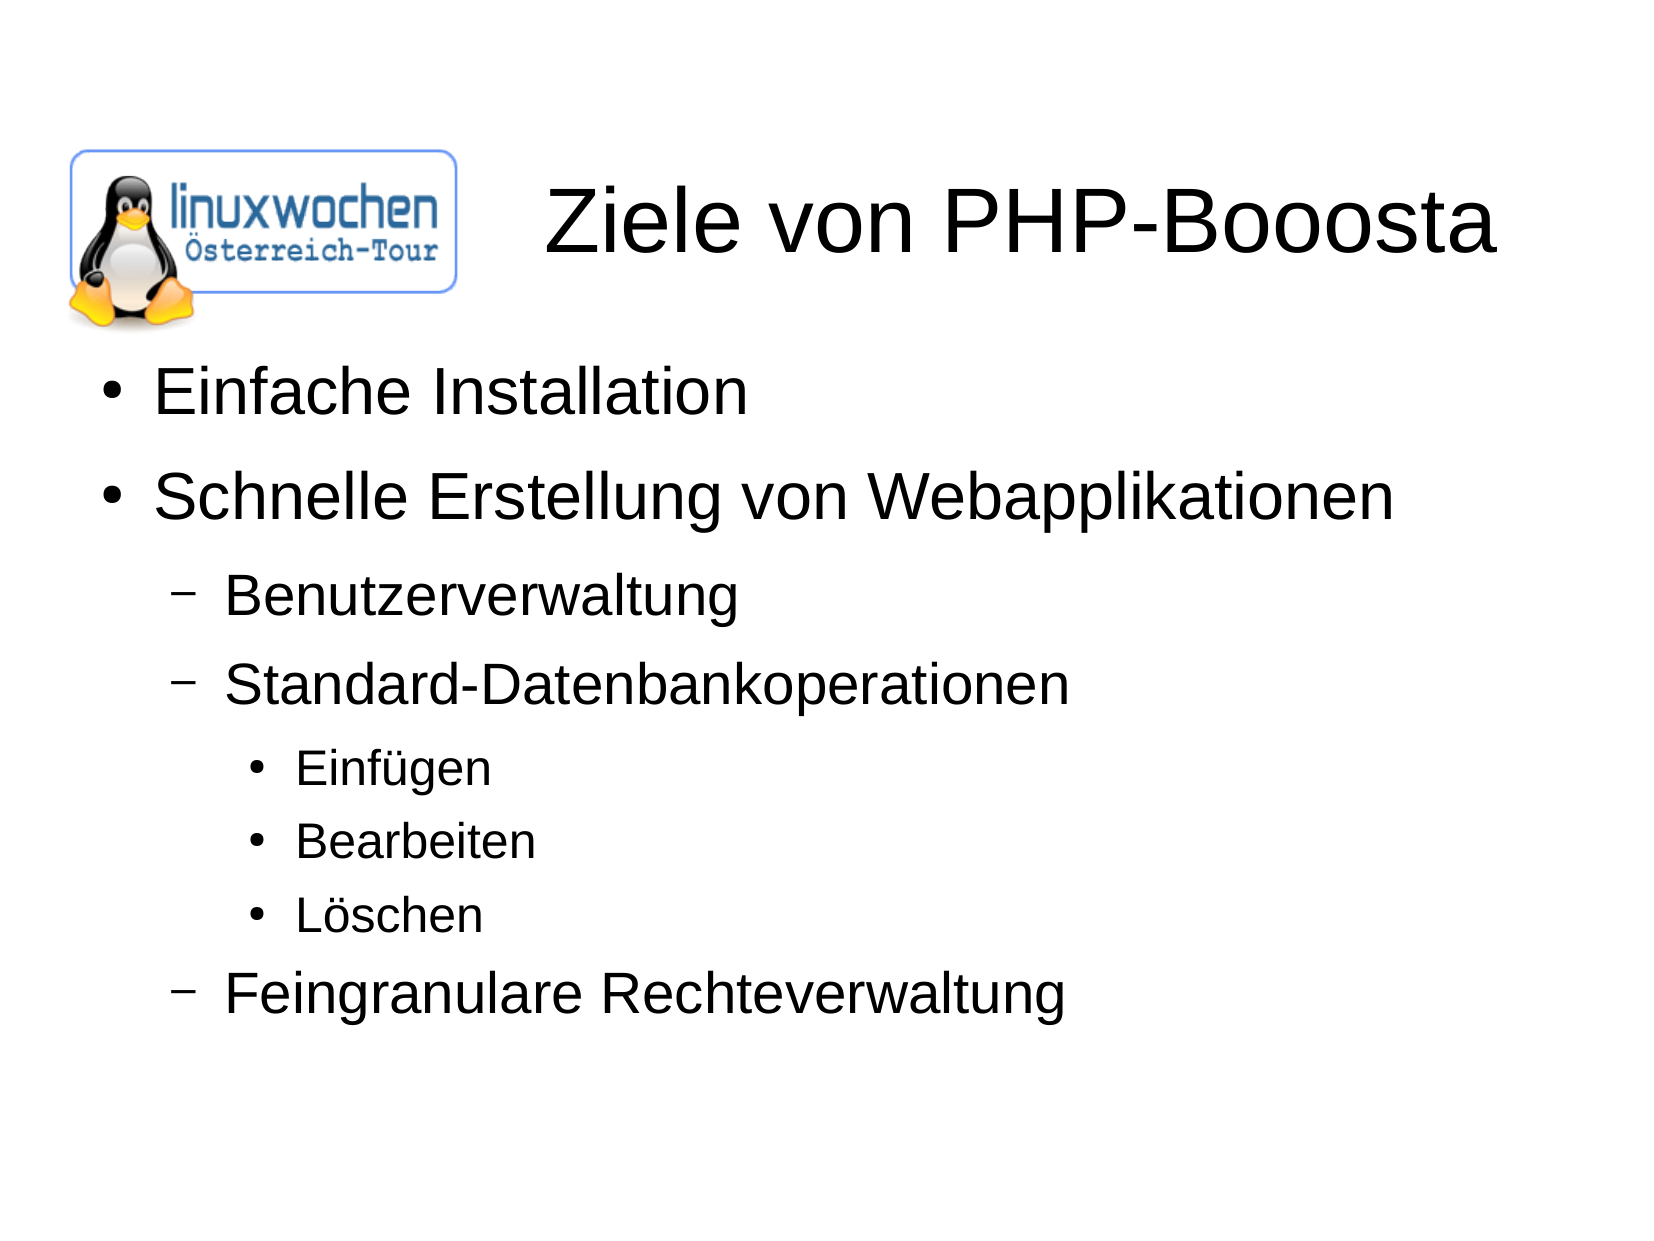

# Ziele von PHP-Booosta
Einfache Installation
Schnelle Erstellung von Webapplikationen
Benutzerverwaltung
Standard-Datenbankoperationen
Einfügen
Bearbeiten
Löschen
Feingranulare Rechteverwaltung